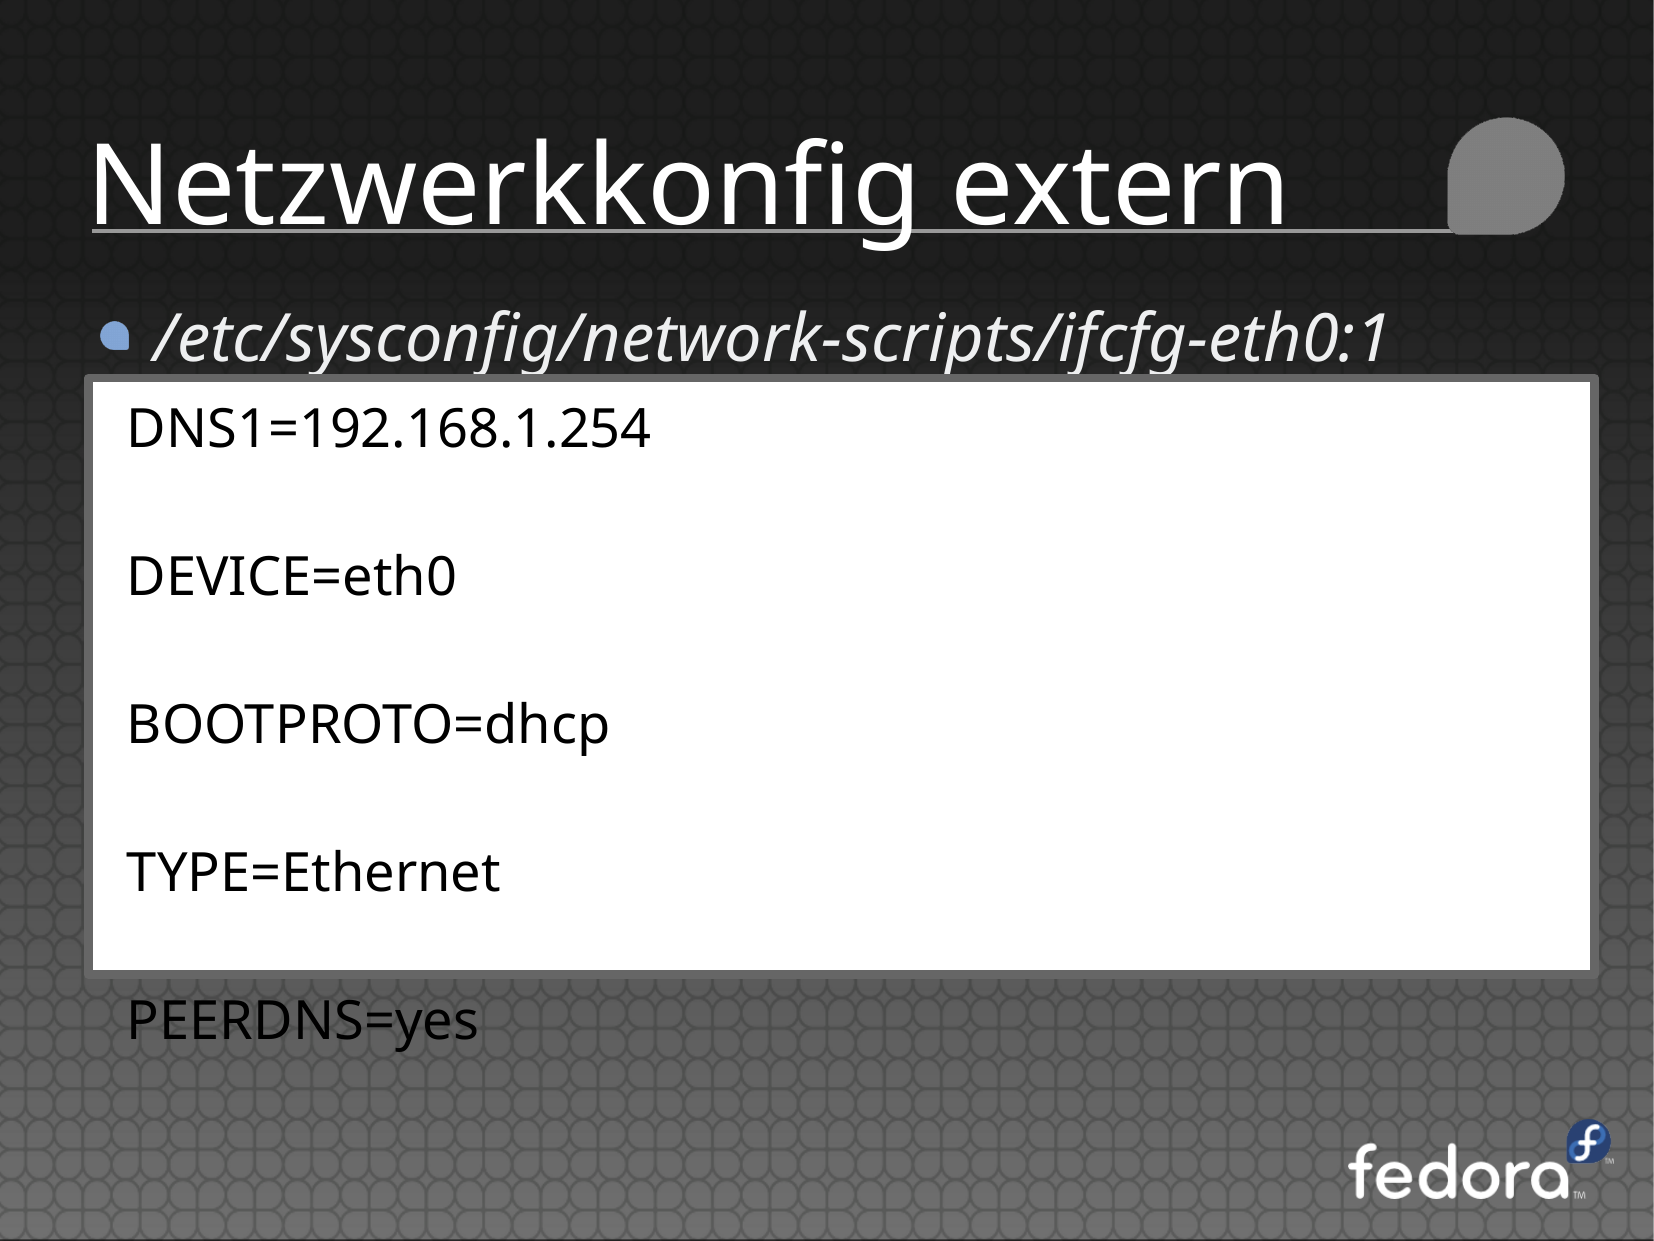

# Netzwerkkonfig extern
/etc/sysconfig/network-scripts/ifcfg-eth0:1
DNS1=192.168.1.254
DEVICE=eth0
BOOTPROTO=dhcp
TYPE=Ethernet
PEERDNS=yes